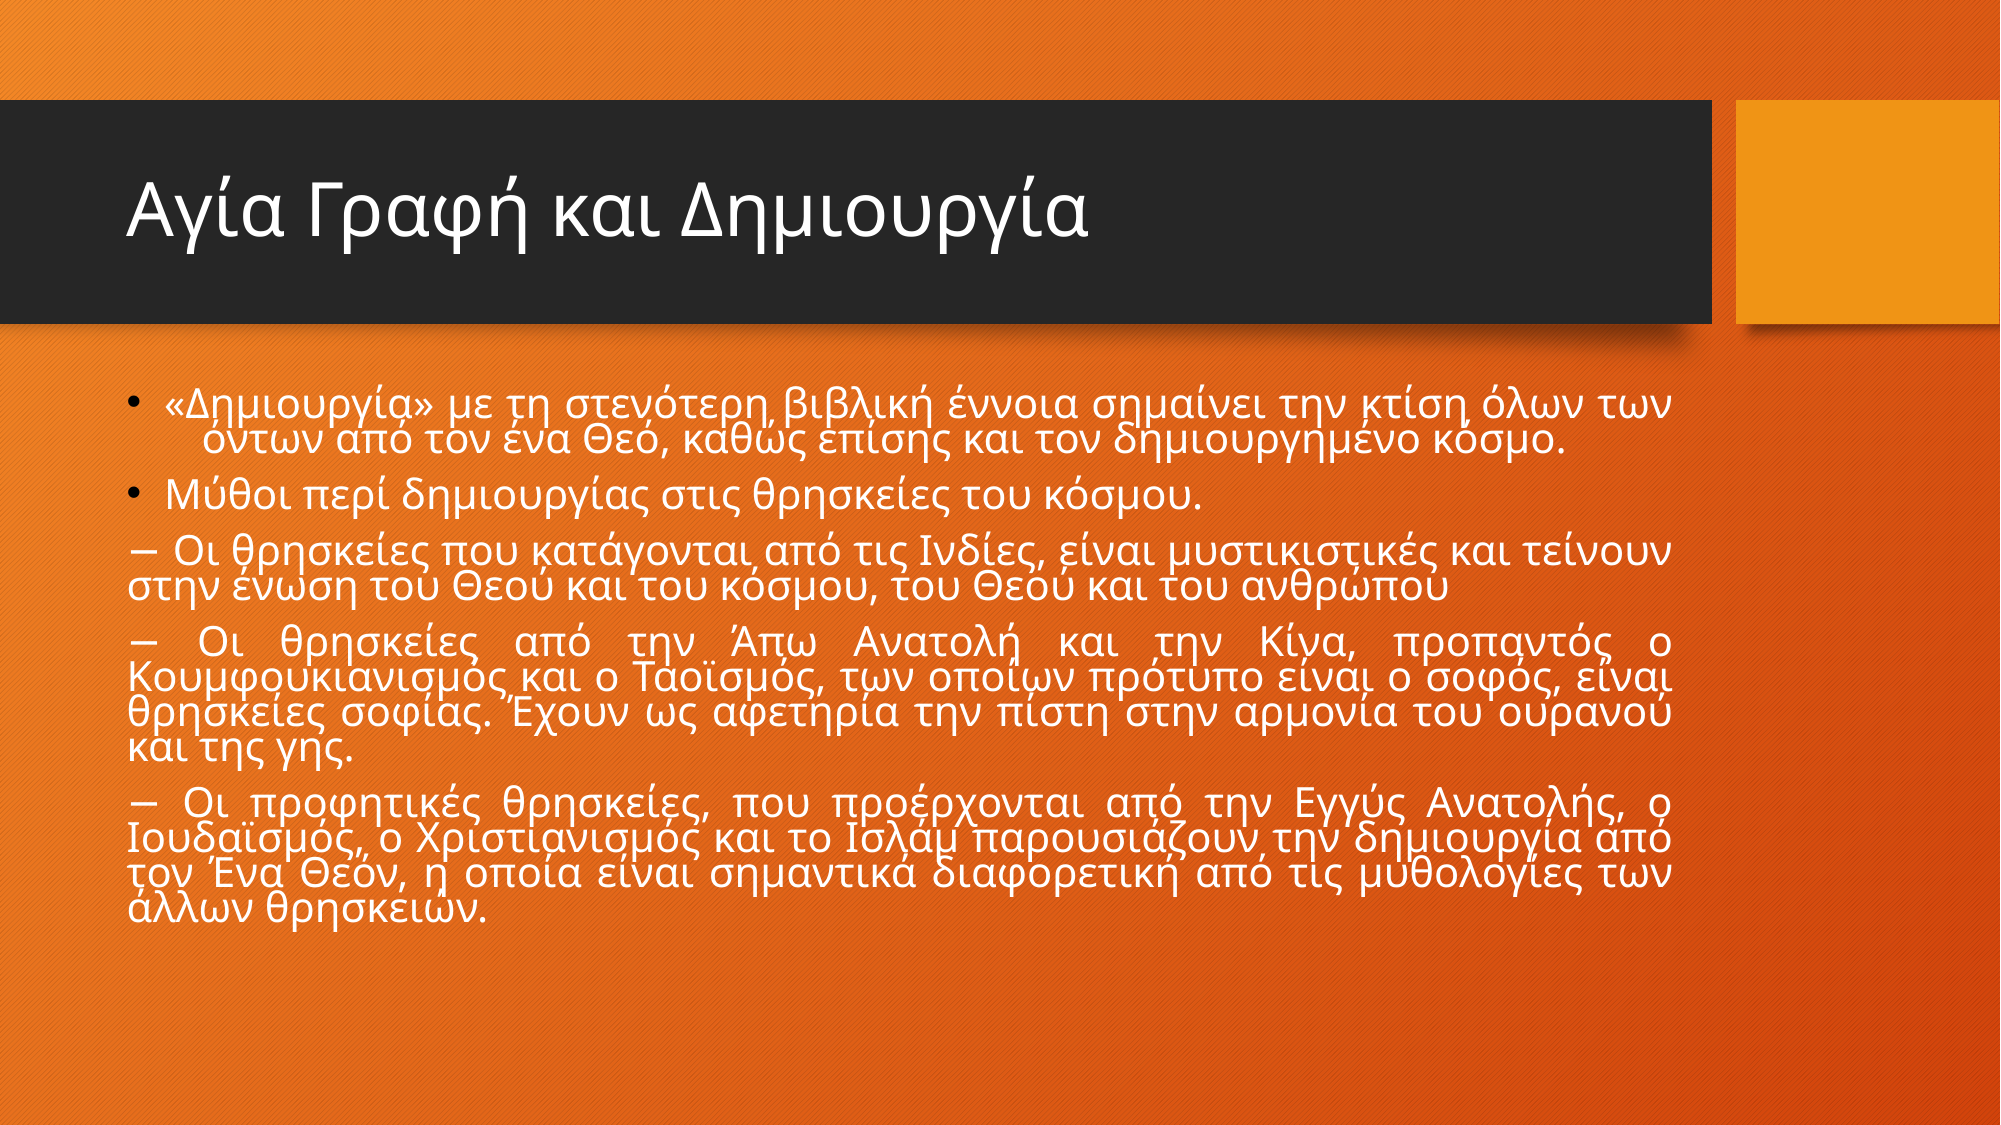

# Αγία Γραφή και Δημιουργία
«Δημιουργία» με τη στενότερη βιβλική έννοια σημαίνει την κτίση όλων των όντων από τον ένα Θεό, καθώς επίσης και τον δημιουργημένο κόσμο.
Μύθοι περί δημιουργίας στις θρησκείες του κόσμου.
− Οι θρησκείες που κατάγονται από τις Ινδίες, είναι μυστικιστικές και τείνουν στην ένωση του Θεού και του κόσμου, του Θεού και του ανθρώπου
− Οι θρησκείες από την Άπω Ανατολή και την Κίνα, προπαντός ο Κουμφουκιανισμός και ο Ταοϊσμός, των οποίων πρότυπο είναι ο σοφός, είναι θρησκείες σοφίας. Έχουν ως αφετηρία την πίστη στην αρμονία του ουρανού και της γης.
− Οι προφητικές θρησκείες, που προέρχονται από την Εγγύς Ανατολής, ο Ιουδαϊσμός, ο Χριστιανισμός και το Ισλάμ παρουσιάζουν την δημιουργία από τον Ένα Θεόν, η οποία είναι σημαντικά διαφορετική από τις μυθολογίες των άλλων θρησκειών.